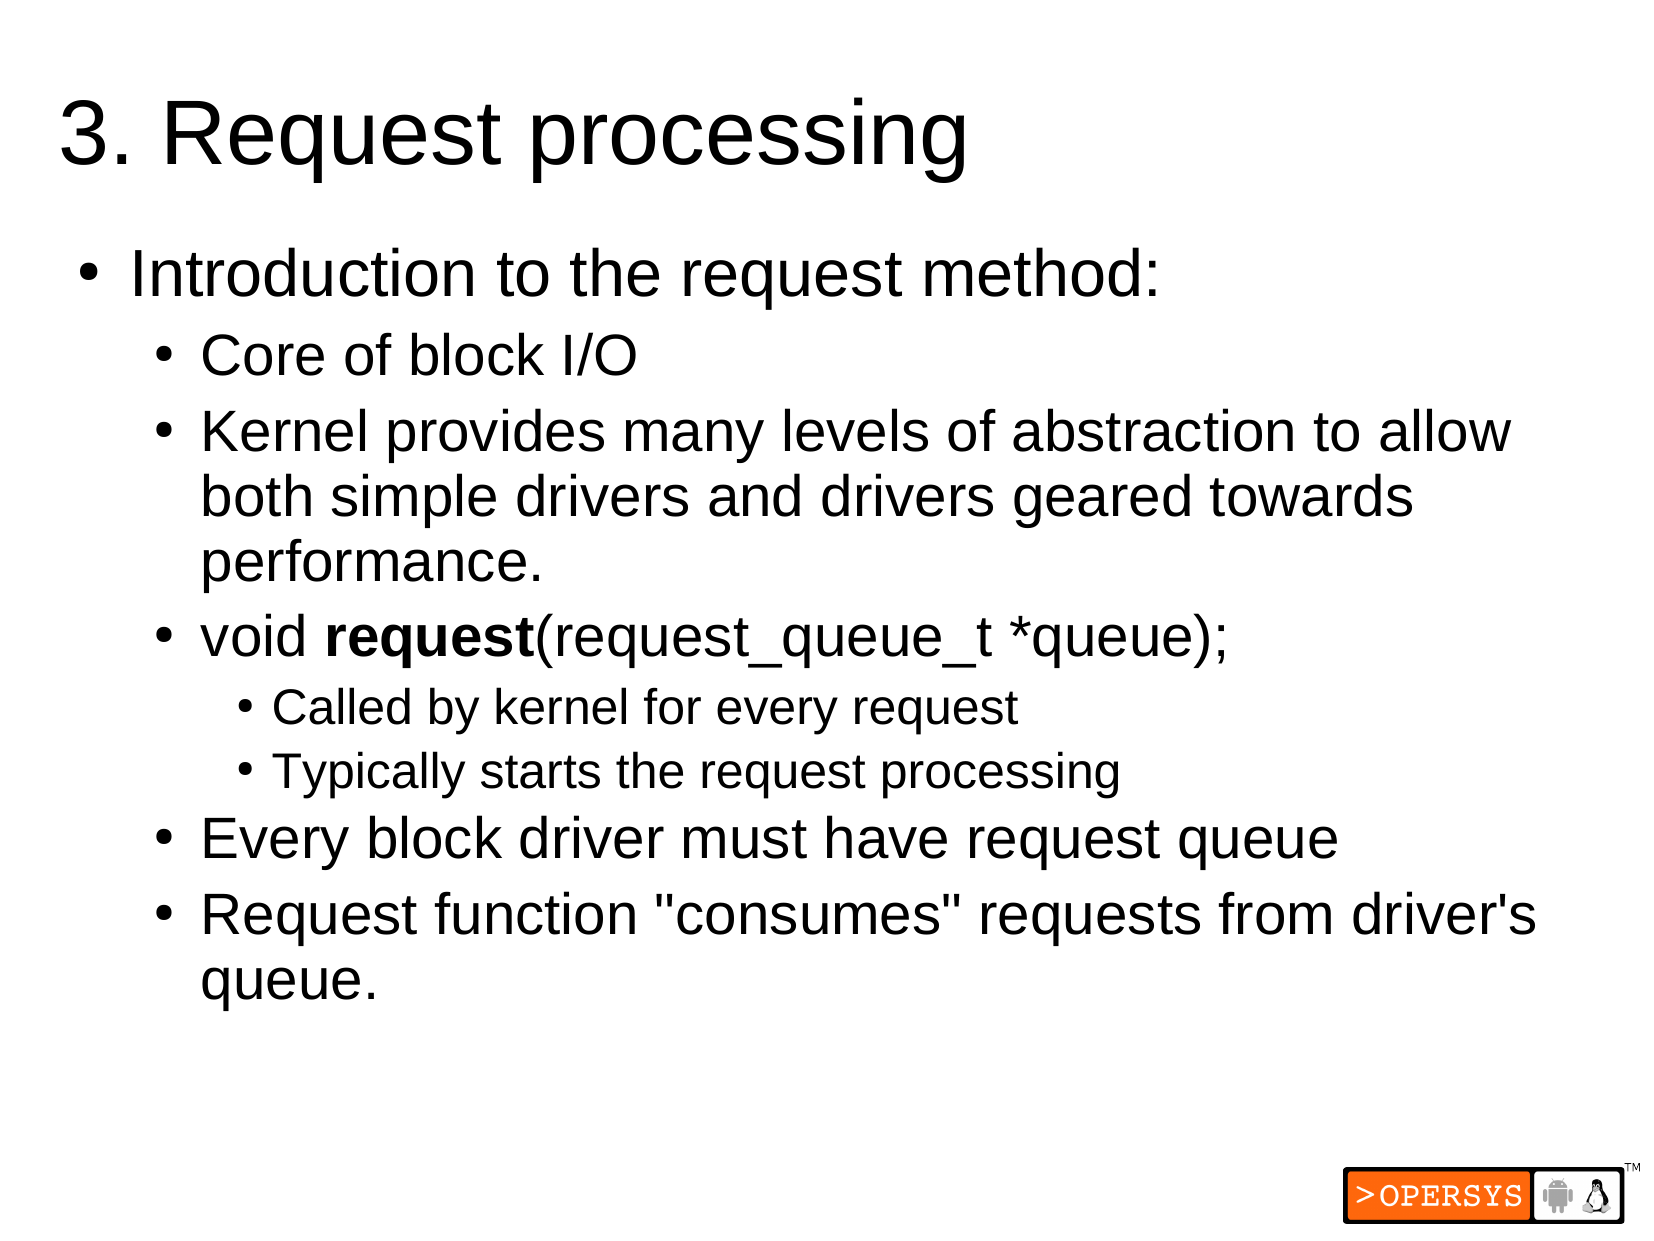

# 3. Request processing
Introduction to the request method:
Core of block I/O
Kernel provides many levels of abstraction to allow both simple drivers and drivers geared towards performance.
void request(request_queue_t *queue);
Called by kernel for every request
Typically starts the request processing
Every block driver must have request queue
Request function "consumes" requests from driver's queue.